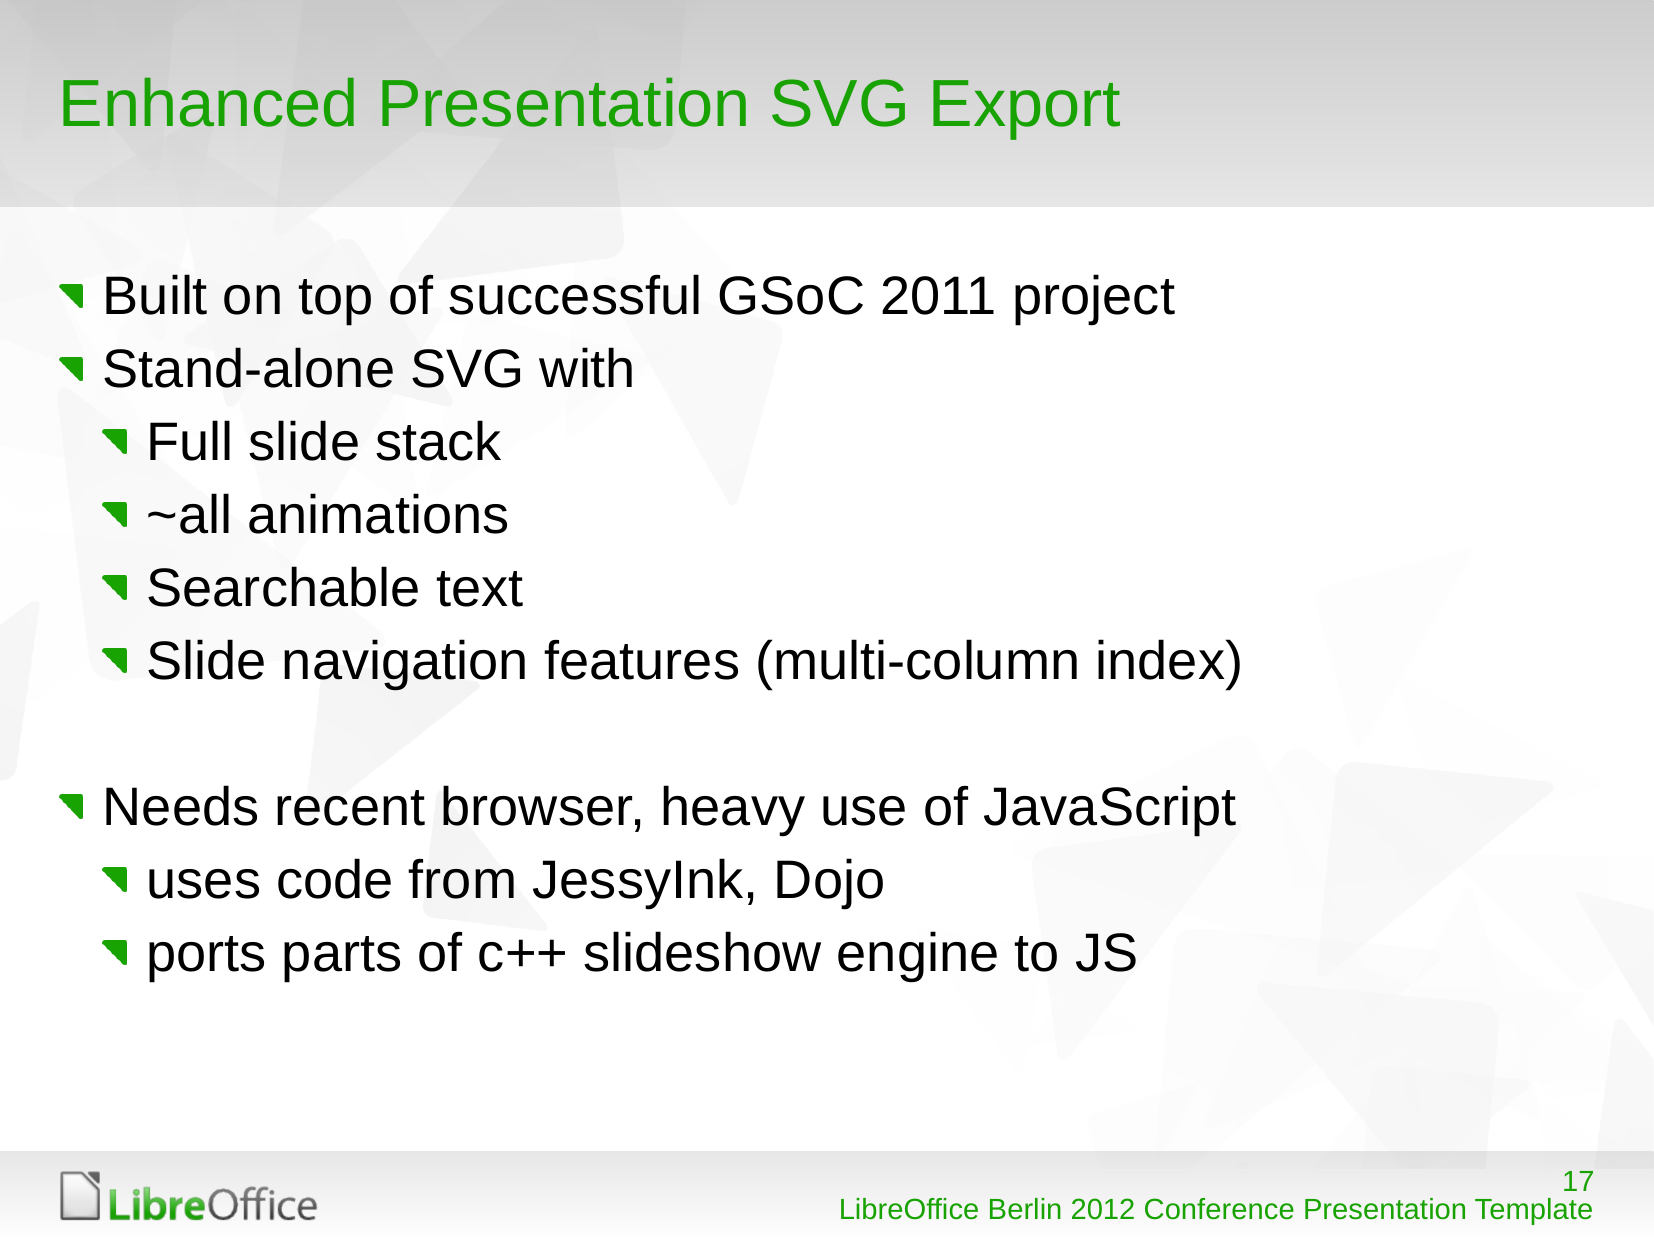

# Enhanced Presentation SVG Export
Built on top of successful GSoC 2011 project
Stand-alone SVG with
Full slide stack
~all animations
Searchable text
Slide navigation features (multi-column index)
Needs recent browser, heavy use of JavaScript
uses code from JessyInk, Dojo
ports parts of c++ slideshow engine to JS
17
LibreOffice Berlin 2012 Conference Presentation Template